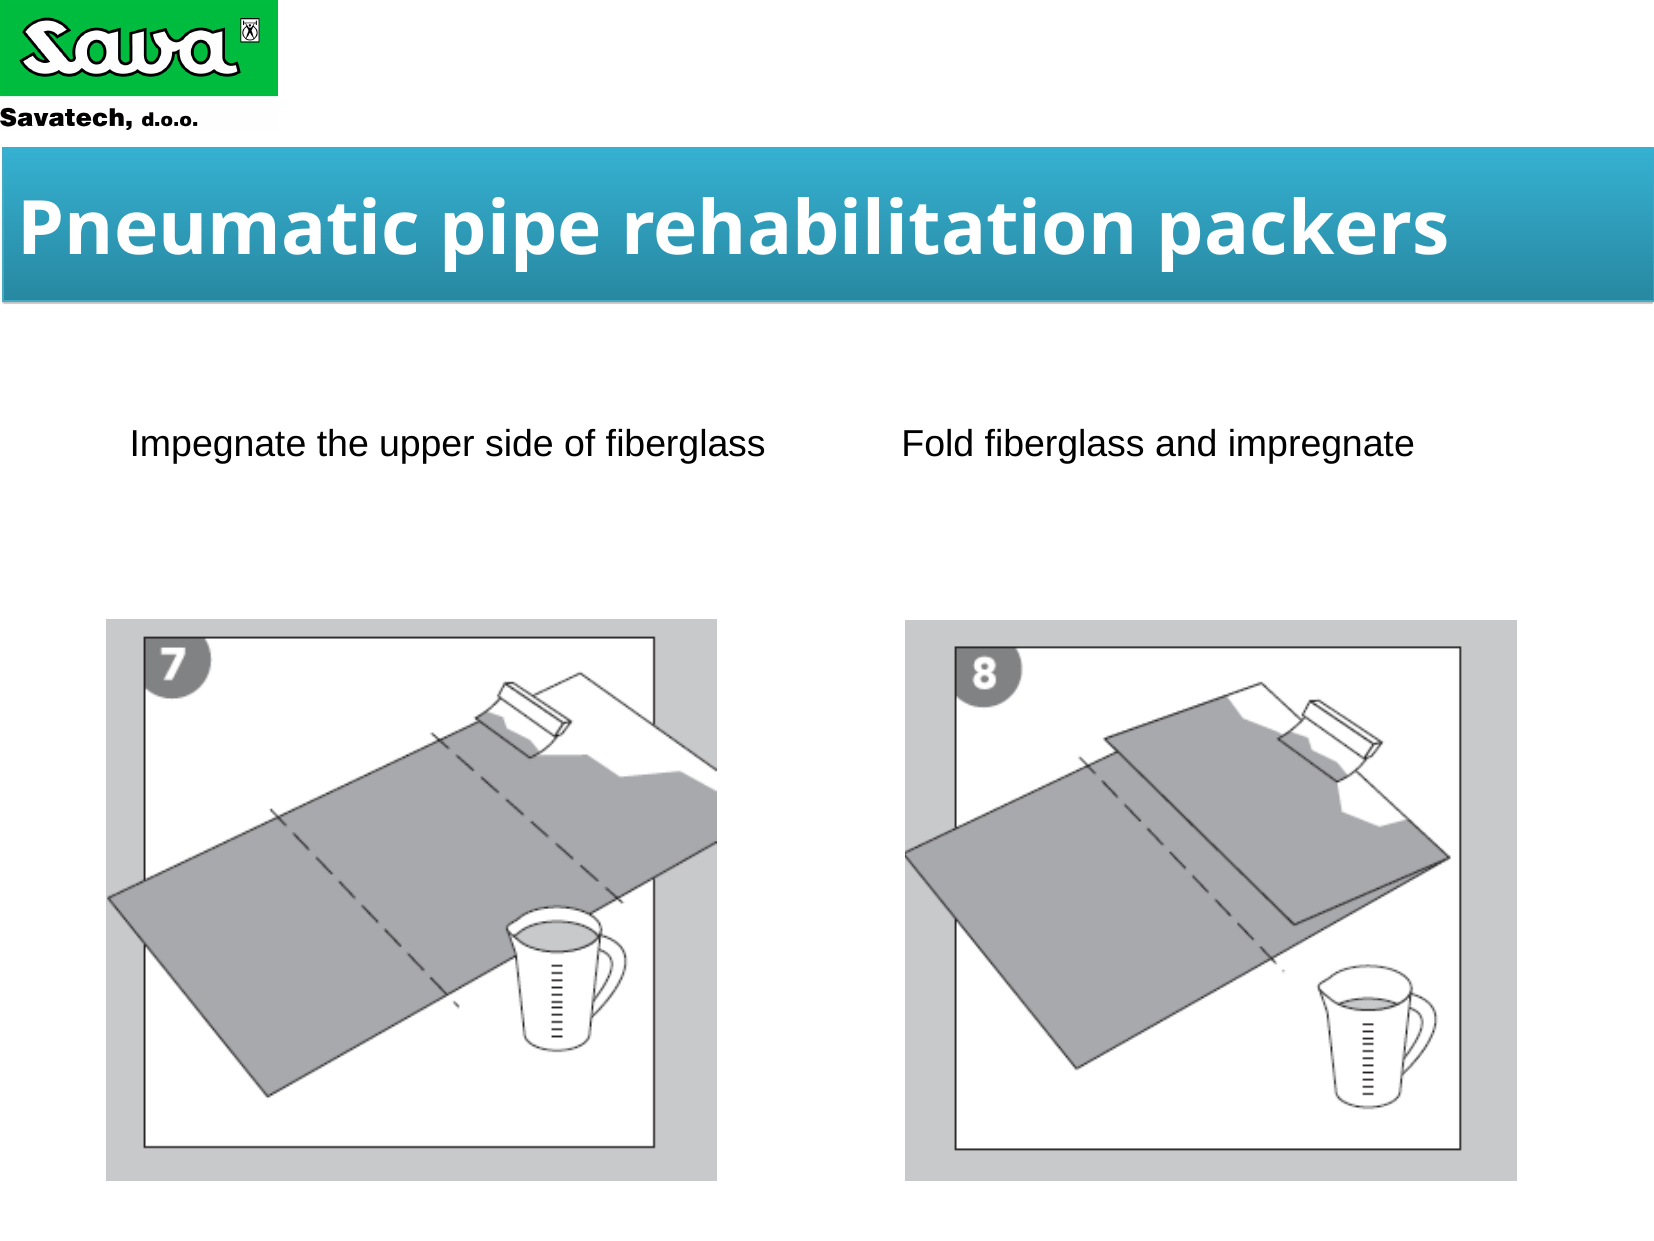

Pneumatic pipe rehabilitation packers
Impegnate the upper side of fiberglass
Fold fiberglass and impregnate